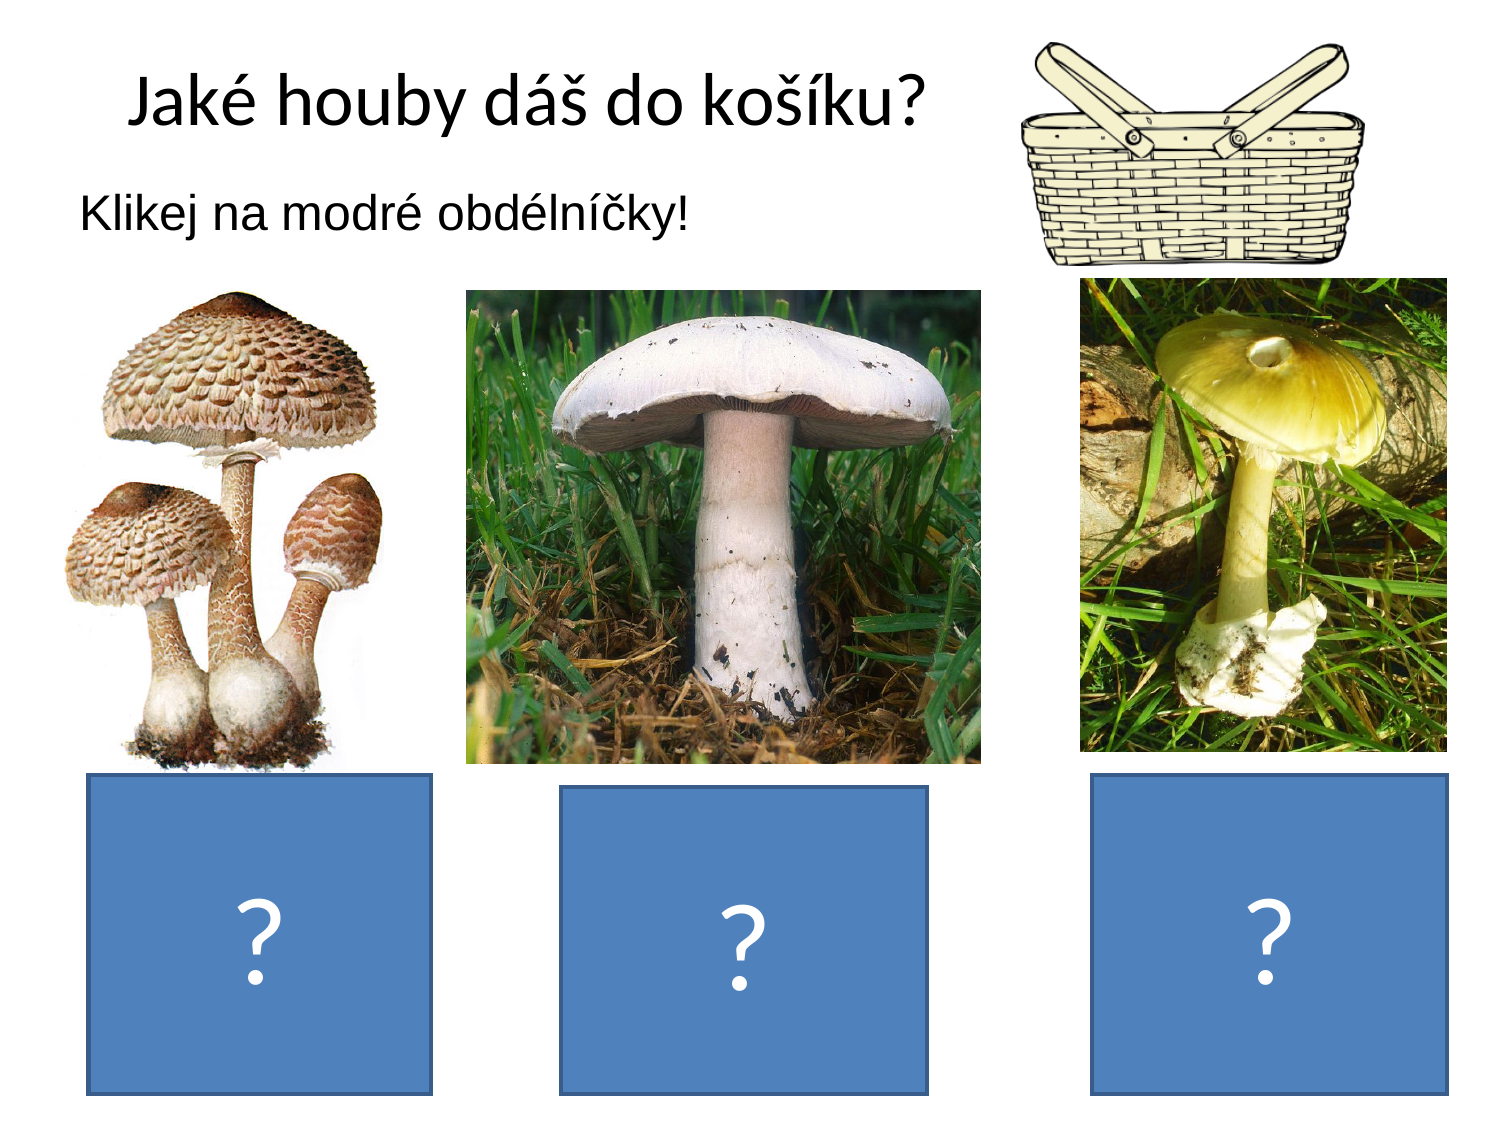

Jaké houby dáš do košíku?
Klikej na modré obdélníčky!
?
?
Špatně!
Správně!
?
Správně!
Muchomůrka
 zelená
Bedla vysoká
Žampion polní